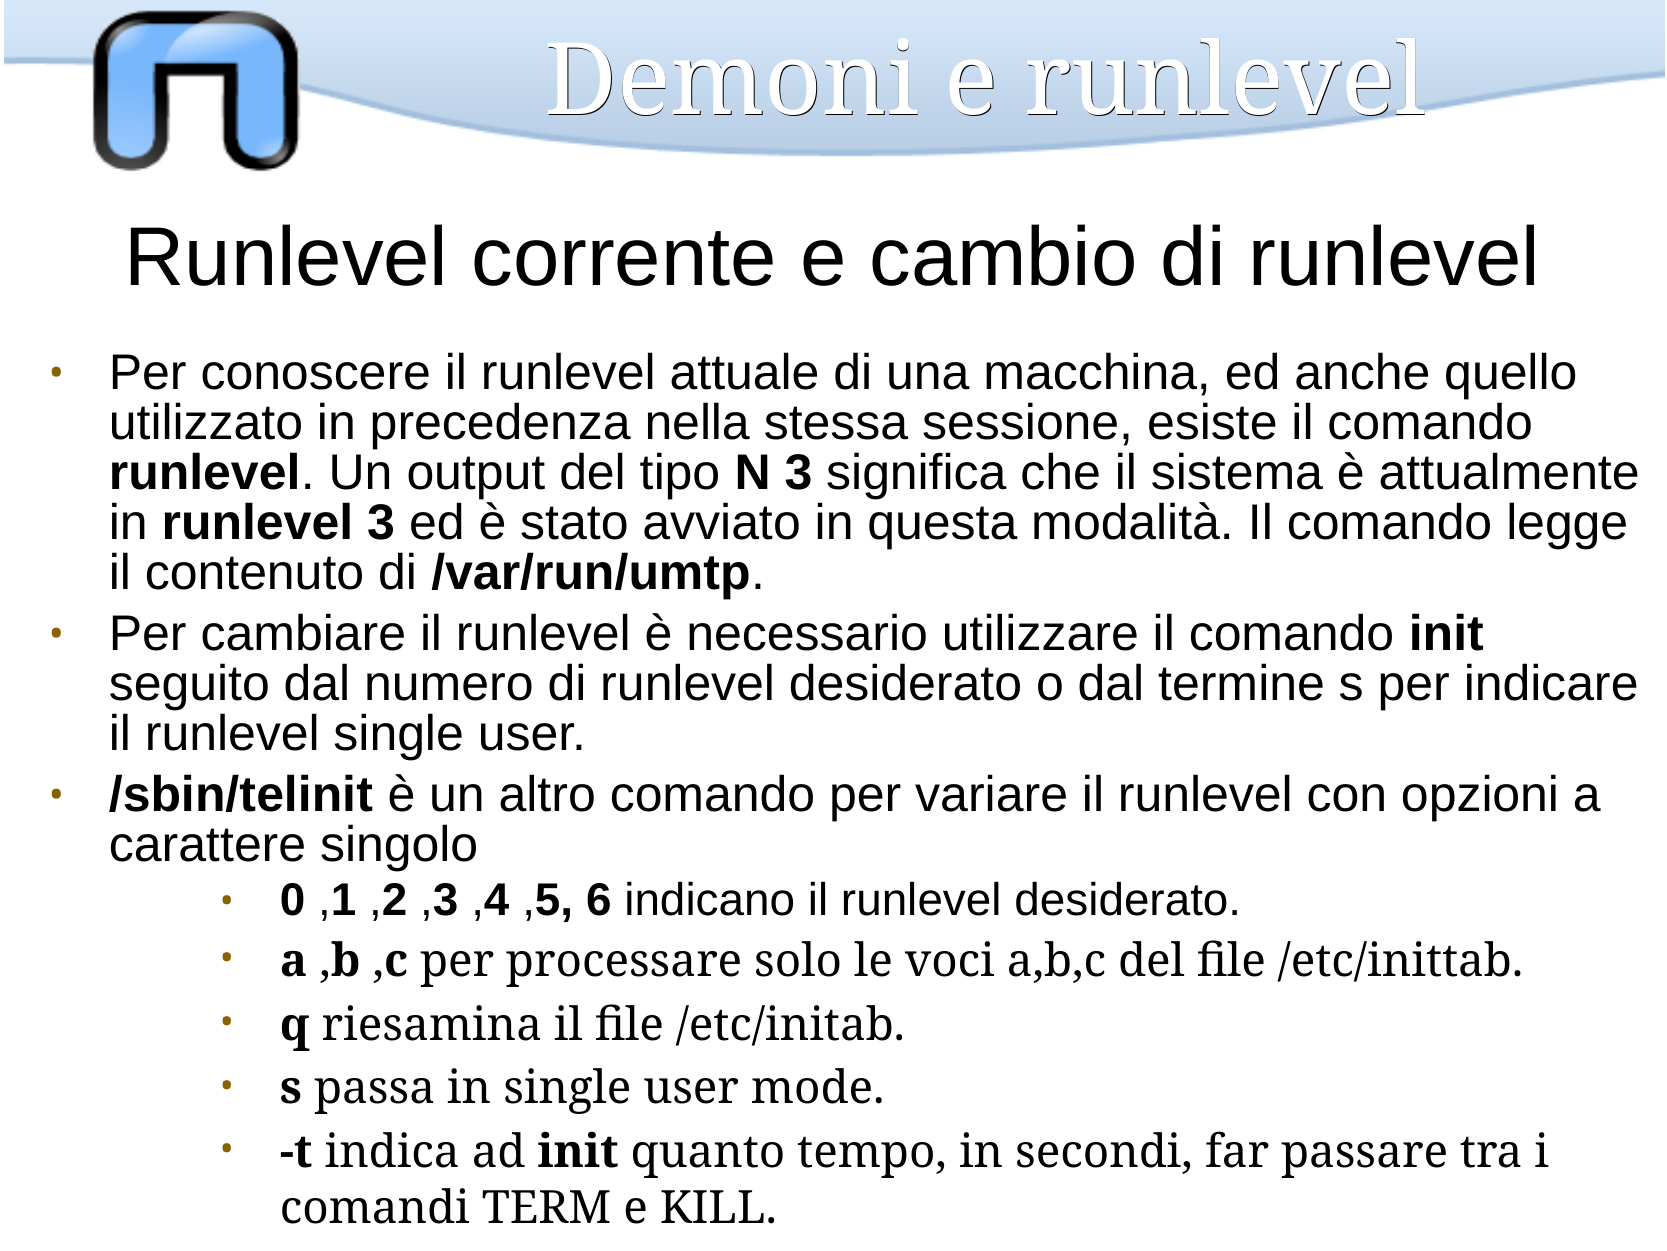

Demoni e runlevel
# Runlevel corrente e cambio di runlevel
Per conoscere il runlevel attuale di una macchina, ed anche quello utilizzato in precedenza nella stessa sessione, esiste il comando runlevel. Un output del tipo N 3 significa che il sistema è attualmente in runlevel 3 ed è stato avviato in questa modalità. Il comando legge il contenuto di /var/run/umtp.
Per cambiare il runlevel è necessario utilizzare il comando init seguito dal numero di runlevel desiderato o dal termine s per indicare il runlevel single user.
/sbin/telinit è un altro comando per variare il runlevel con opzioni a carattere singolo
0 ,1 ,2 ,3 ,4 ,5, 6 indicano il runlevel desiderato.
a ,b ,c per processare solo le voci a,b,c del file /etc/inittab.
q riesamina il file /etc/initab.
s passa in single user mode.
-t indica ad init quanto tempo, in secondi, far passare tra i comandi TERM e KILL.